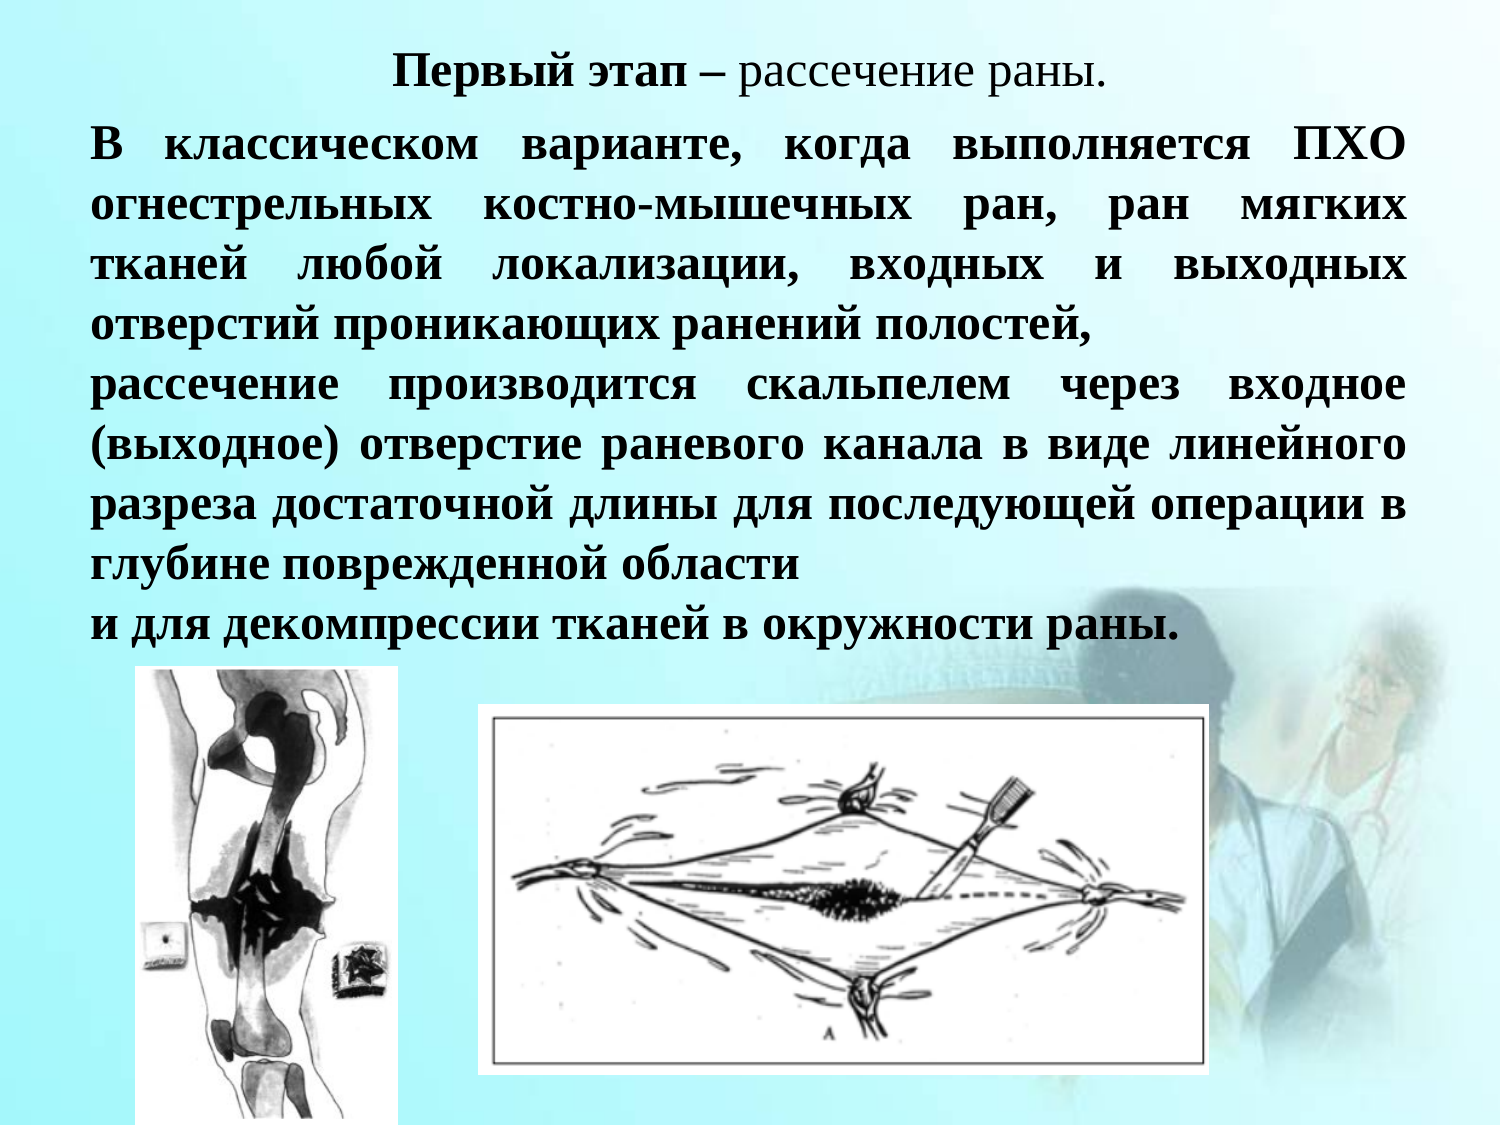

# Первый этап – рассечение раны.
В классическом варианте, когда выполняется ПХО огнестрельных костно-мышечных ран, ран мягких тканей любой локализации, входных и выходных отверстий проникающих ранений полостей,
рассечение производится скальпелем через входное (выходное) отверстие раневого канала в виде линейного разреза достаточной длины для последующей операции в глубине поврежденной области
и для декомпрессии тканей в окружности раны.